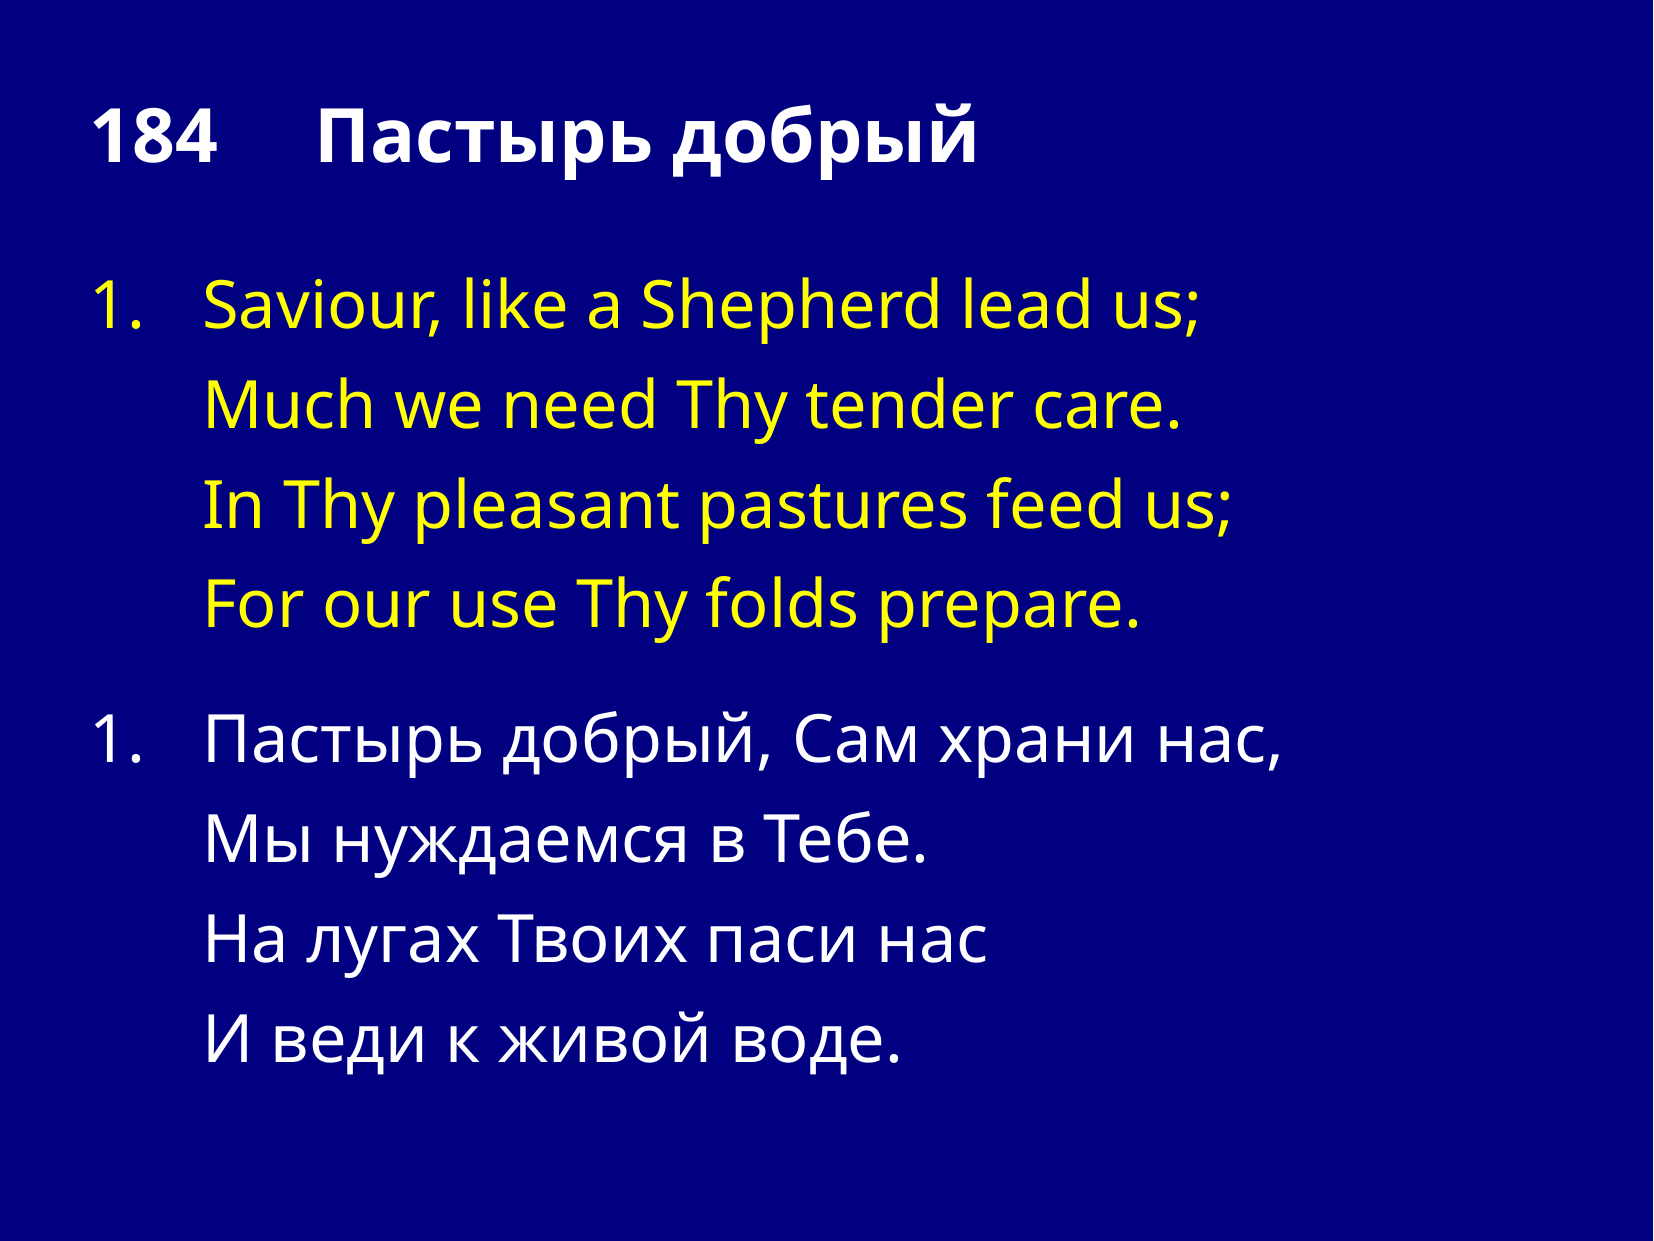

184	Пастырь добрый
1.	Saviour, like a Shepherd lead us;
	Much we need Thy tender care.
	In Thy pleasant pastures feed us;
	For our use Thy folds prepare.
1.	Пастырь добрый, Сам храни нас,
	Мы нуждаемся в Тебе.
	На лугах Твоих паси нас
	И веди к живой воде.